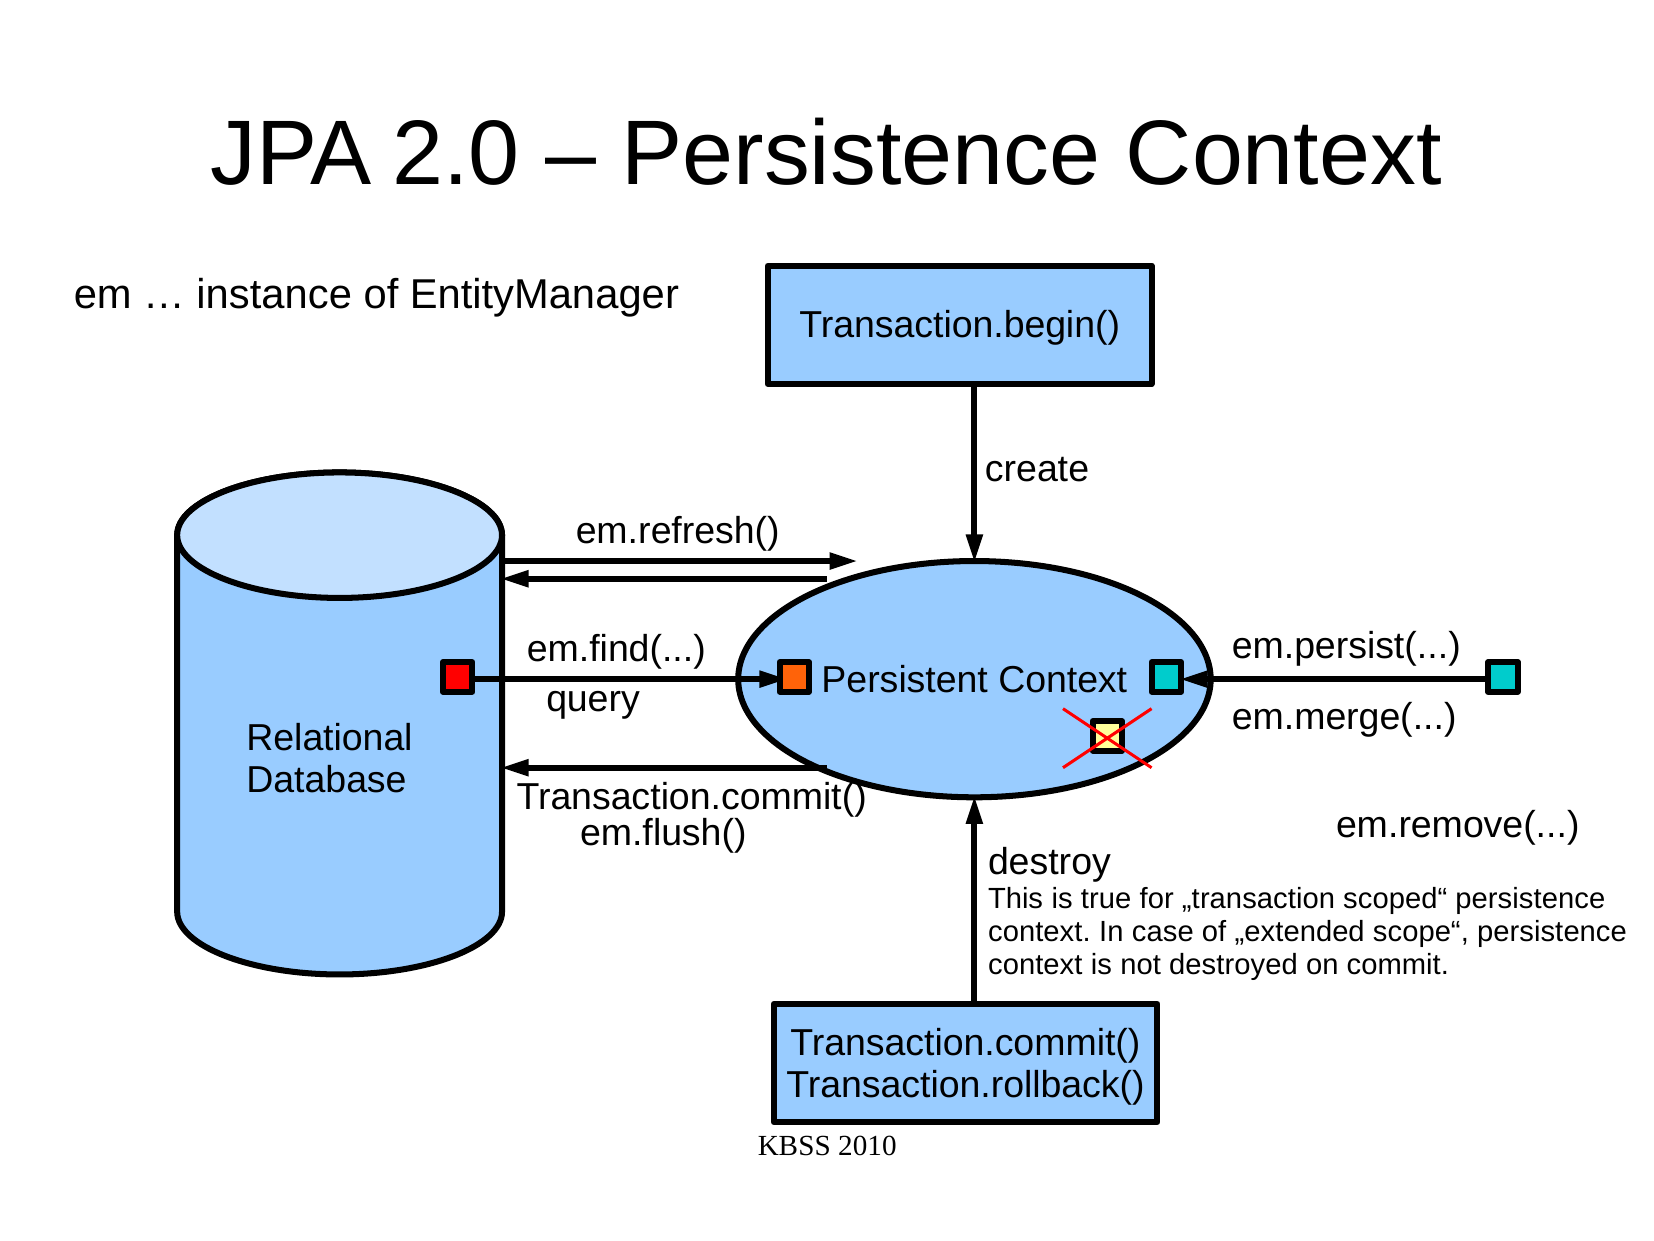

# JPA 2.0 – Persistence Context
em … instance of EntityManager
Transaction.begin()
create
em.refresh()
Persistent Context
em.persist(...)
em.find(...)
query
em.merge(...)
Relational
Database
Transaction.commit()
em.remove(...)
em.flush()
destroy
This is true for „transaction scoped“ persistence
context. In case of „extended scope“, persistence
context is not destroyed on commit.
Transaction.commit()
Transaction.rollback()
KBSS 2010